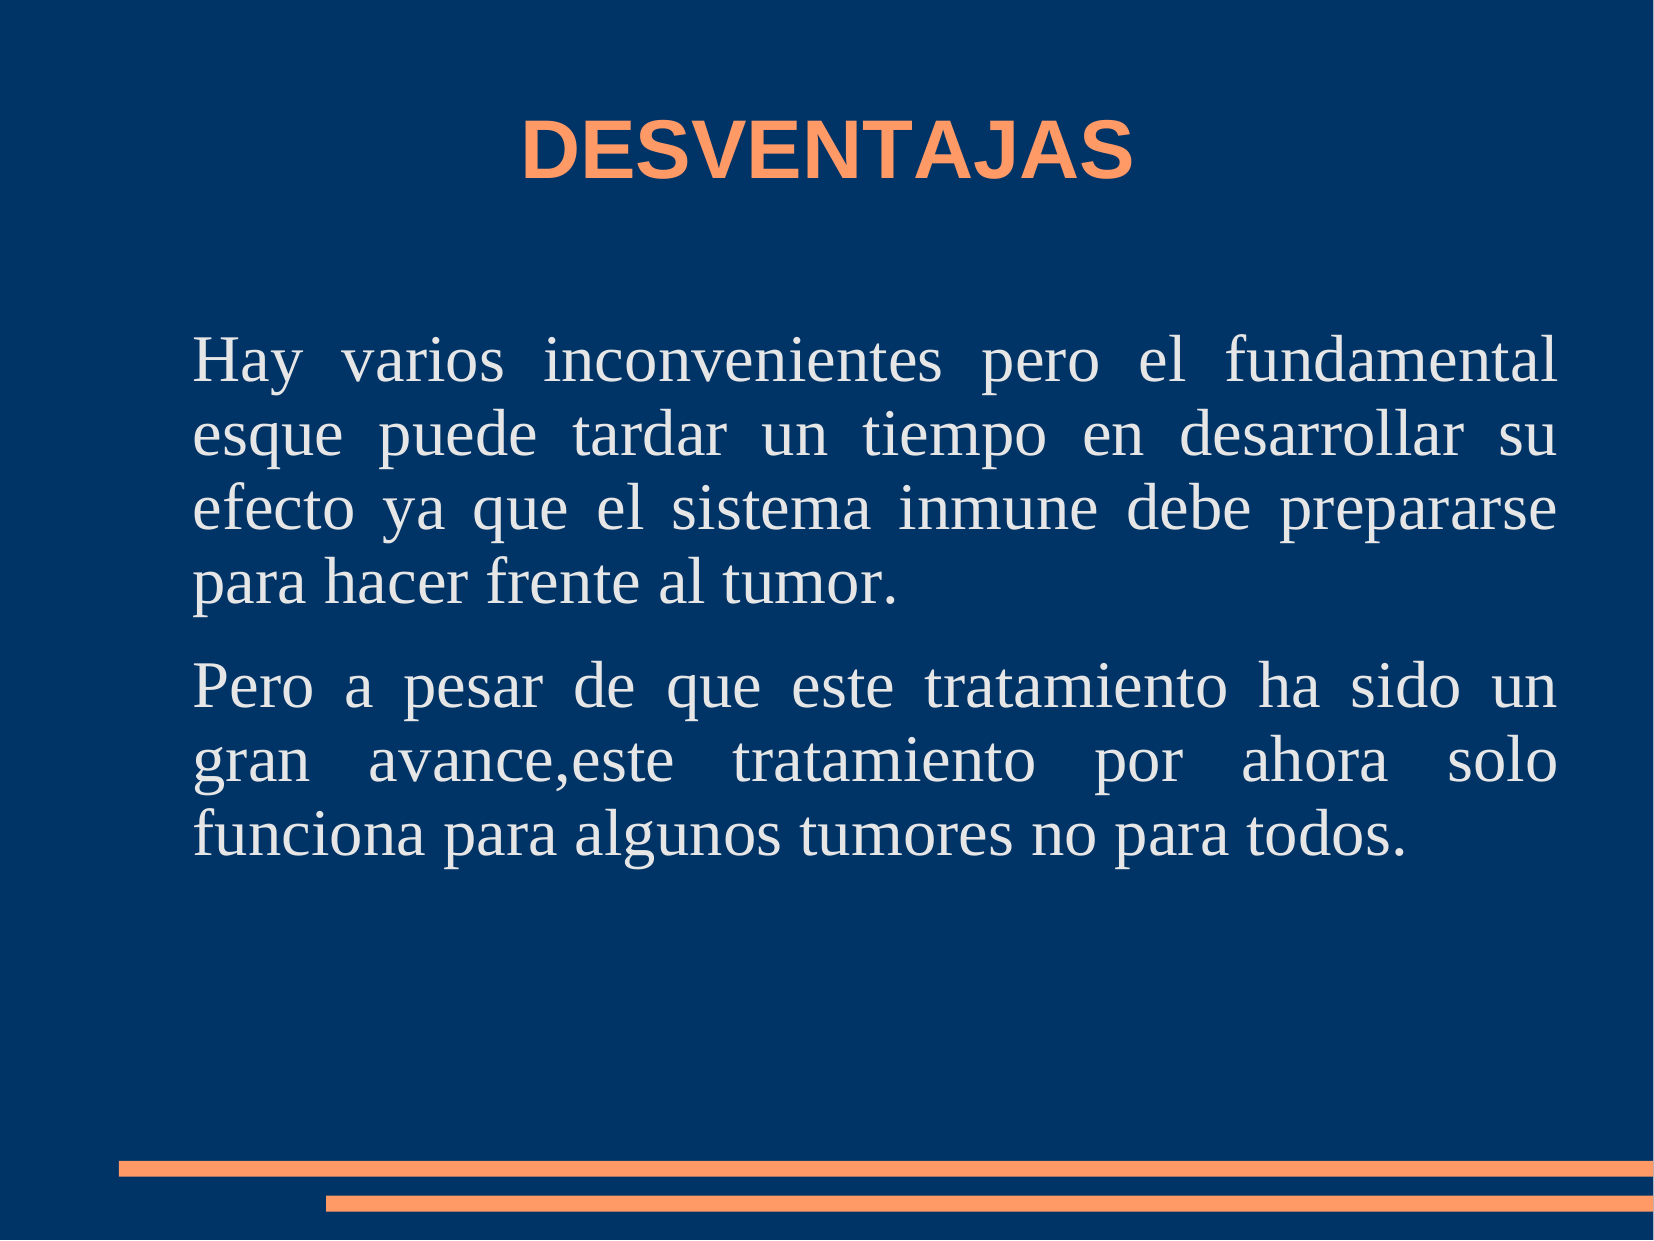

# DESVENTAJAS
Hay varios inconvenientes pero el fundamental esque puede tardar un tiempo en desarrollar su efecto ya que el sistema inmune debe prepararse para hacer frente al tumor.
Pero a pesar de que este tratamiento ha sido un gran avance,este tratamiento por ahora solo funciona para algunos tumores no para todos.